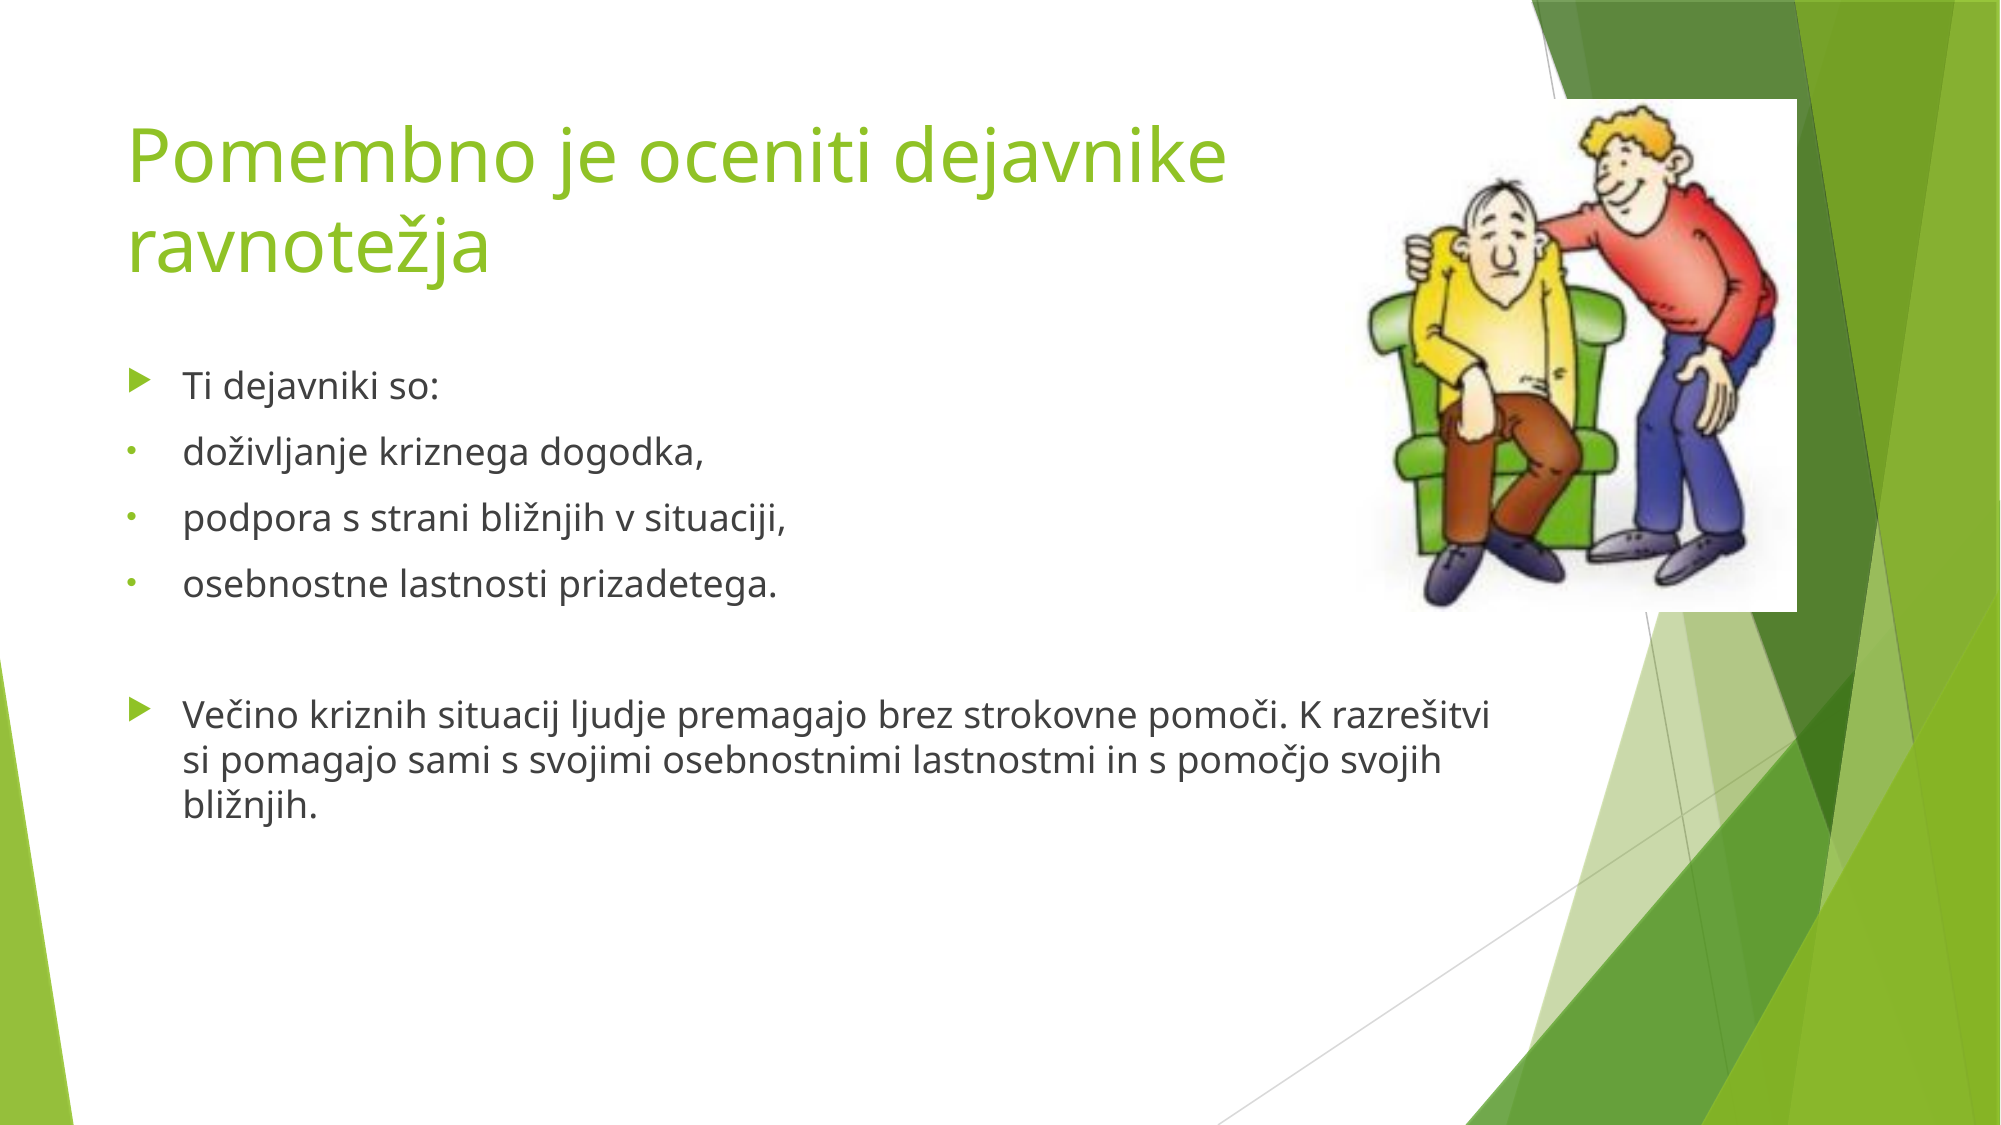

# Pomembno je oceniti dejavnike ravnotežja
Ti dejavniki so:
doživljanje kriznega dogodka,
podpora s strani bližnjih v situaciji,
osebnostne lastnosti prizadetega.
Večino kriznih situacij ljudje premagajo brez strokovne pomoči. K razrešitvi si pomagajo sami s svojimi osebnostnimi lastnostmi in s pomočjo svojih bližnjih.